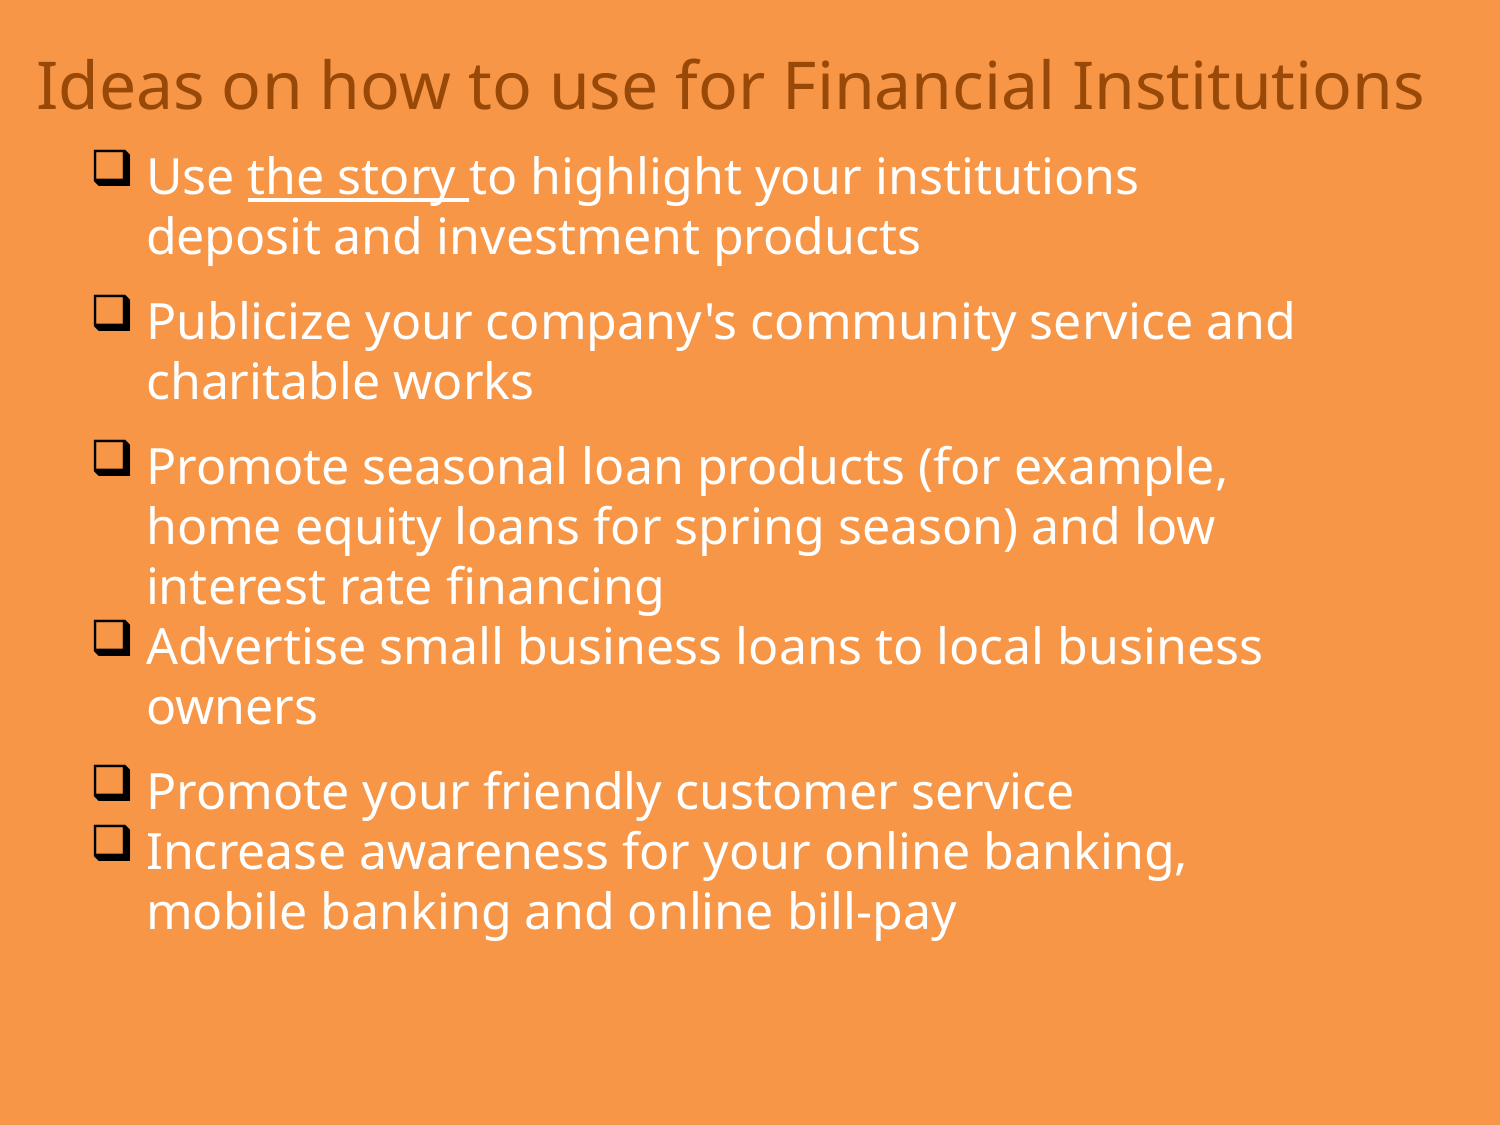

# Ideas on how to use for Financial Institutions
Use the story to highlight your institutions deposit and investment products
Publicize your company's community service and charitable works
Promote seasonal loan products (for example, home equity loans for spring season) and low interest rate financing
Advertise small business loans to local business owners
Promote your friendly customer service
Increase awareness for your online banking, mobile banking and online bill-pay